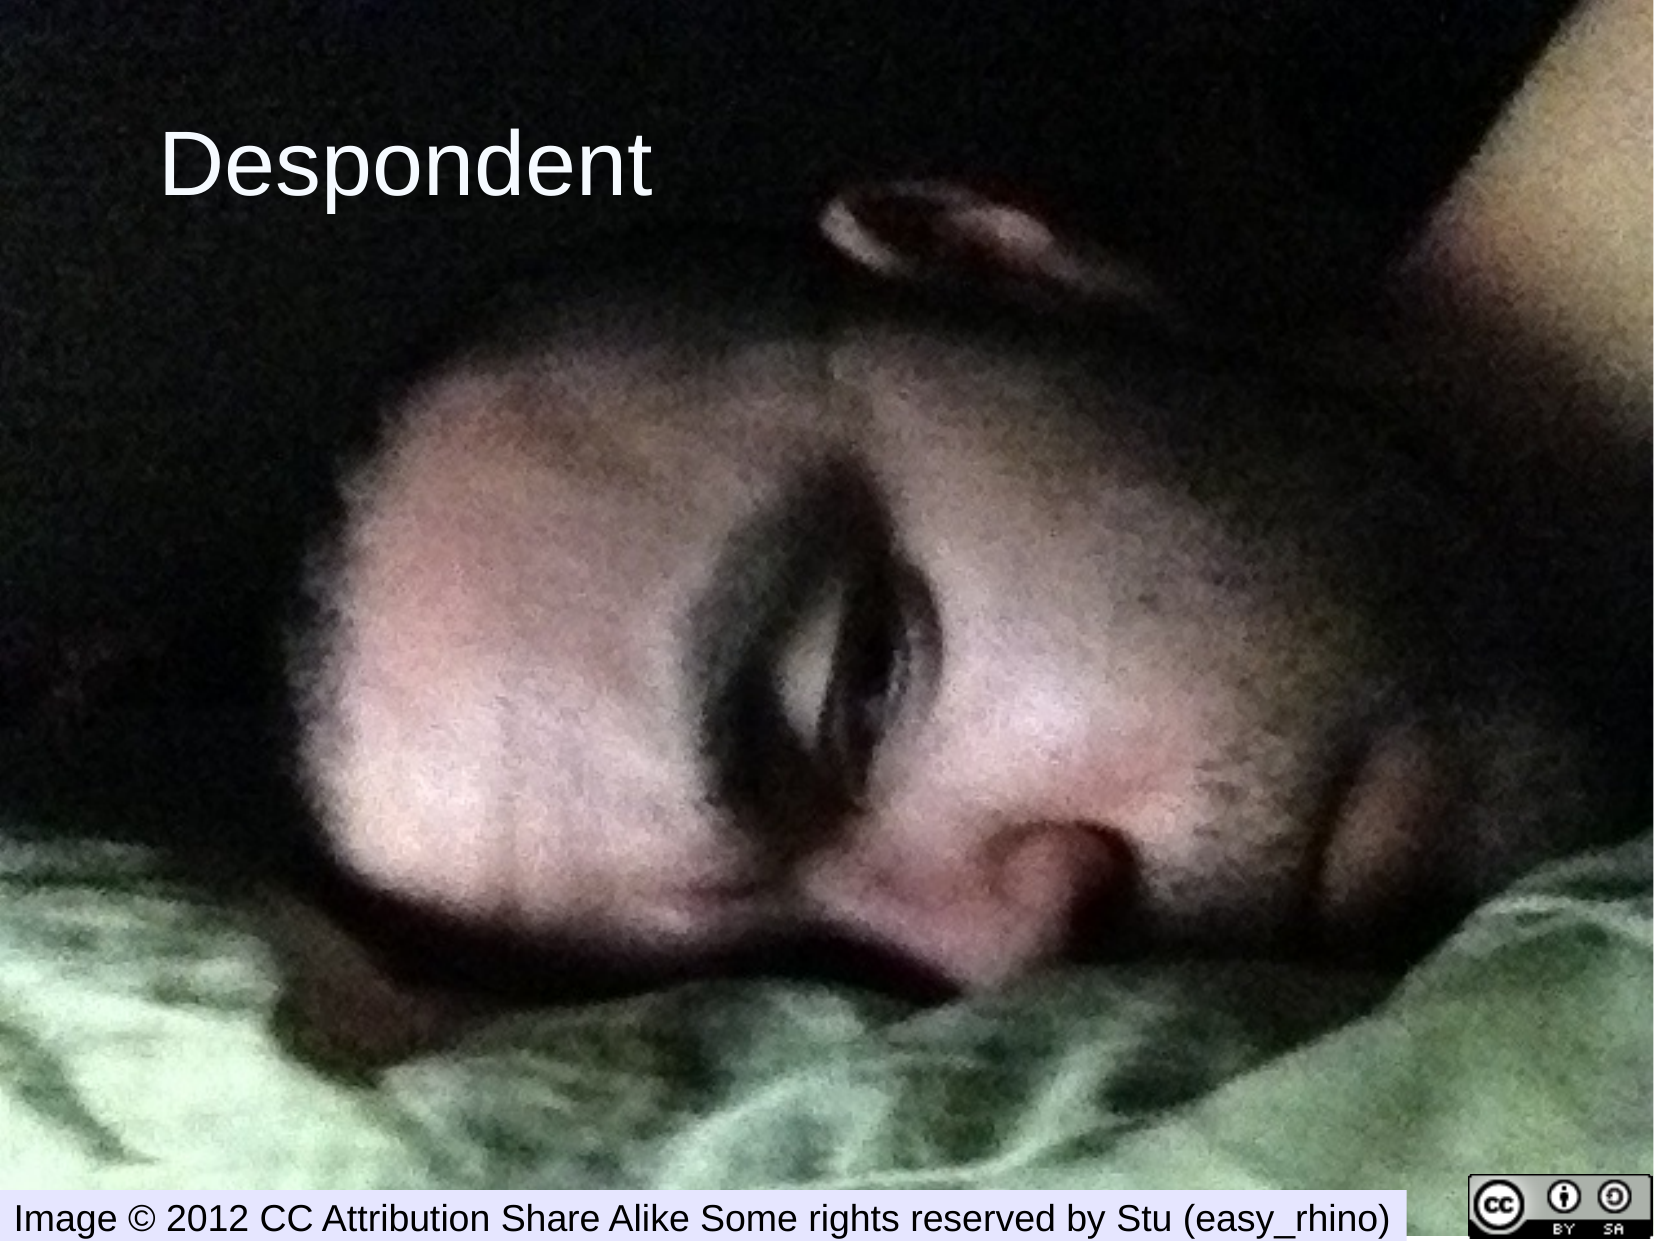

# Despondent
Image © 2012 CC Attribution Share Alike Some rights reserved by Stu (easy_rhino)